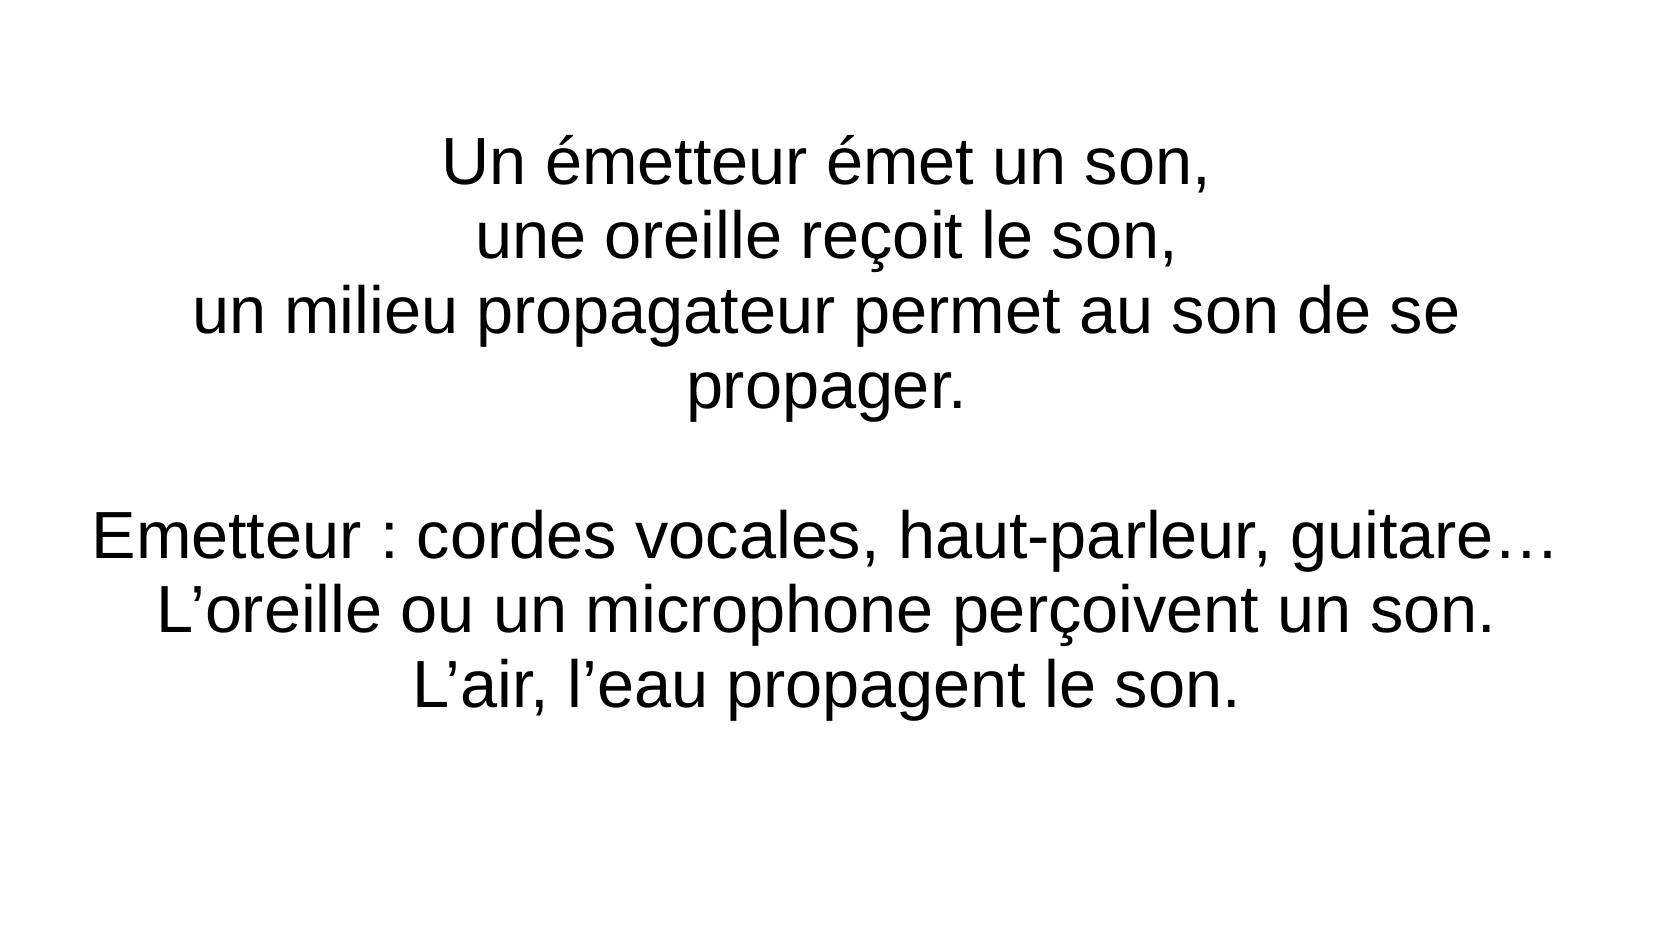

# Un émetteur émet un son,
une oreille reçoit le son,
un milieu propagateur permet au son de se propager.
Emetteur : cordes vocales, haut-parleur, guitare…
L’oreille ou un microphone perçoivent un son.
L’air, l’eau propagent le son.